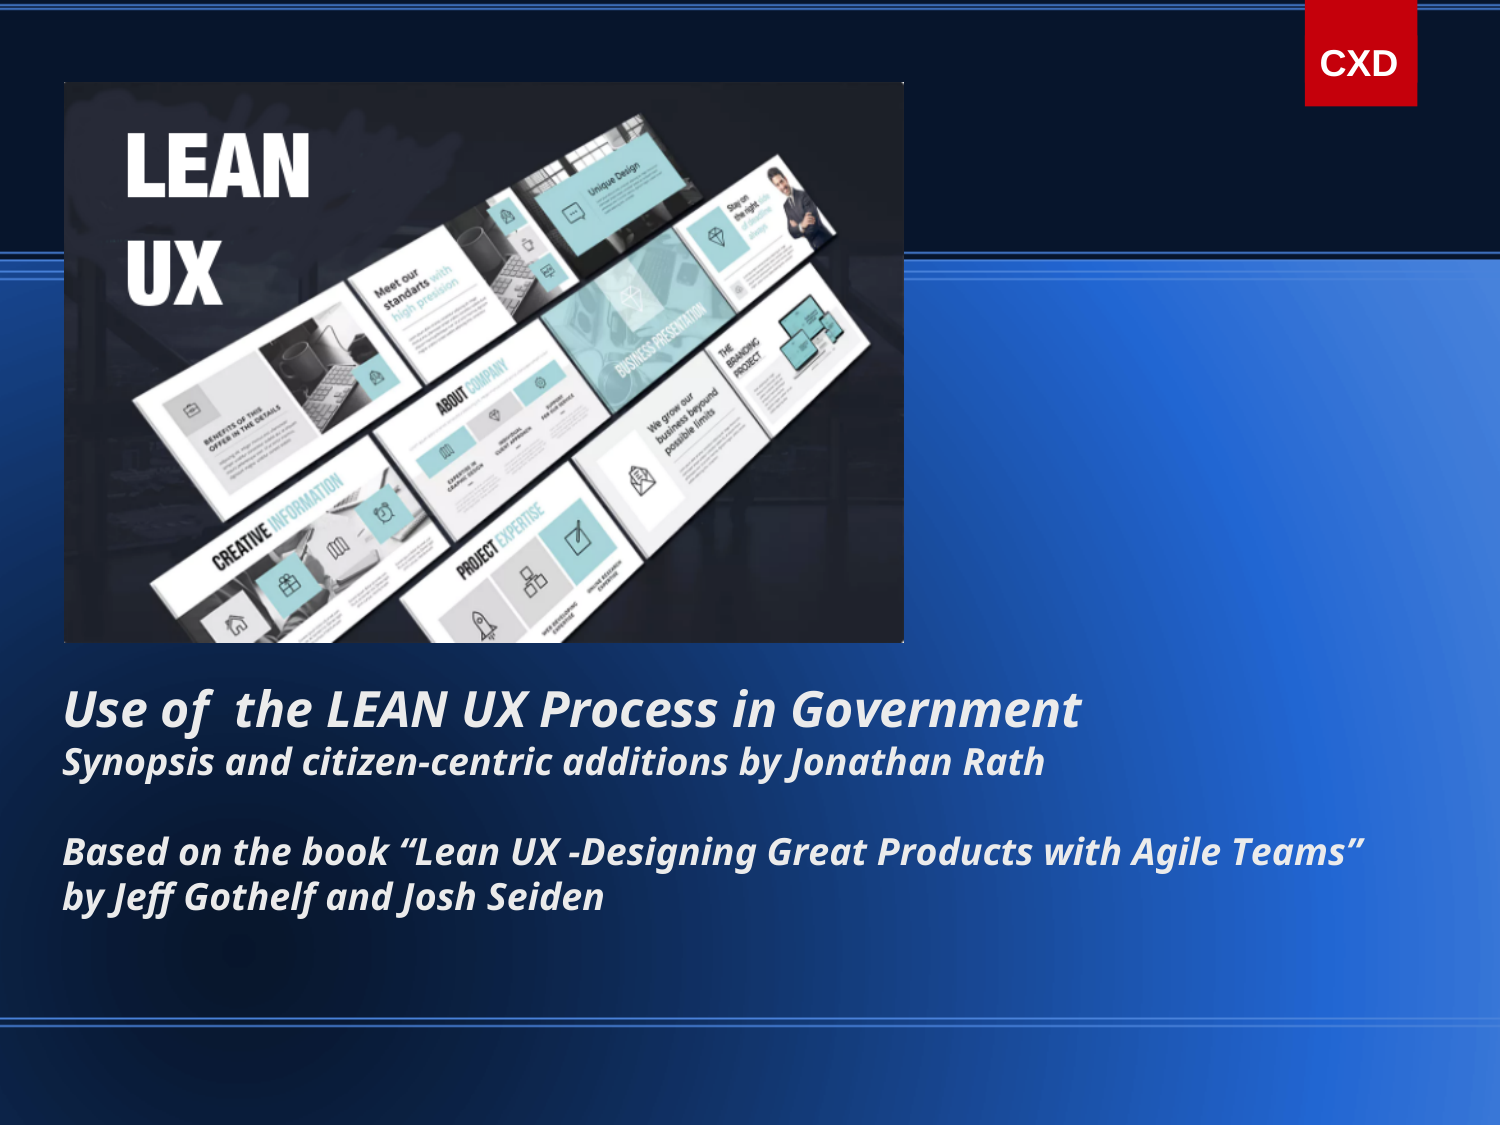

# Use of the LEAN UX Process in Government Synopsis and citizen-centric additions by Jonathan Rath Based on the book “Lean UX -Designing Great Products with Agile Teams” by Jeff Gothelf and Josh Seiden